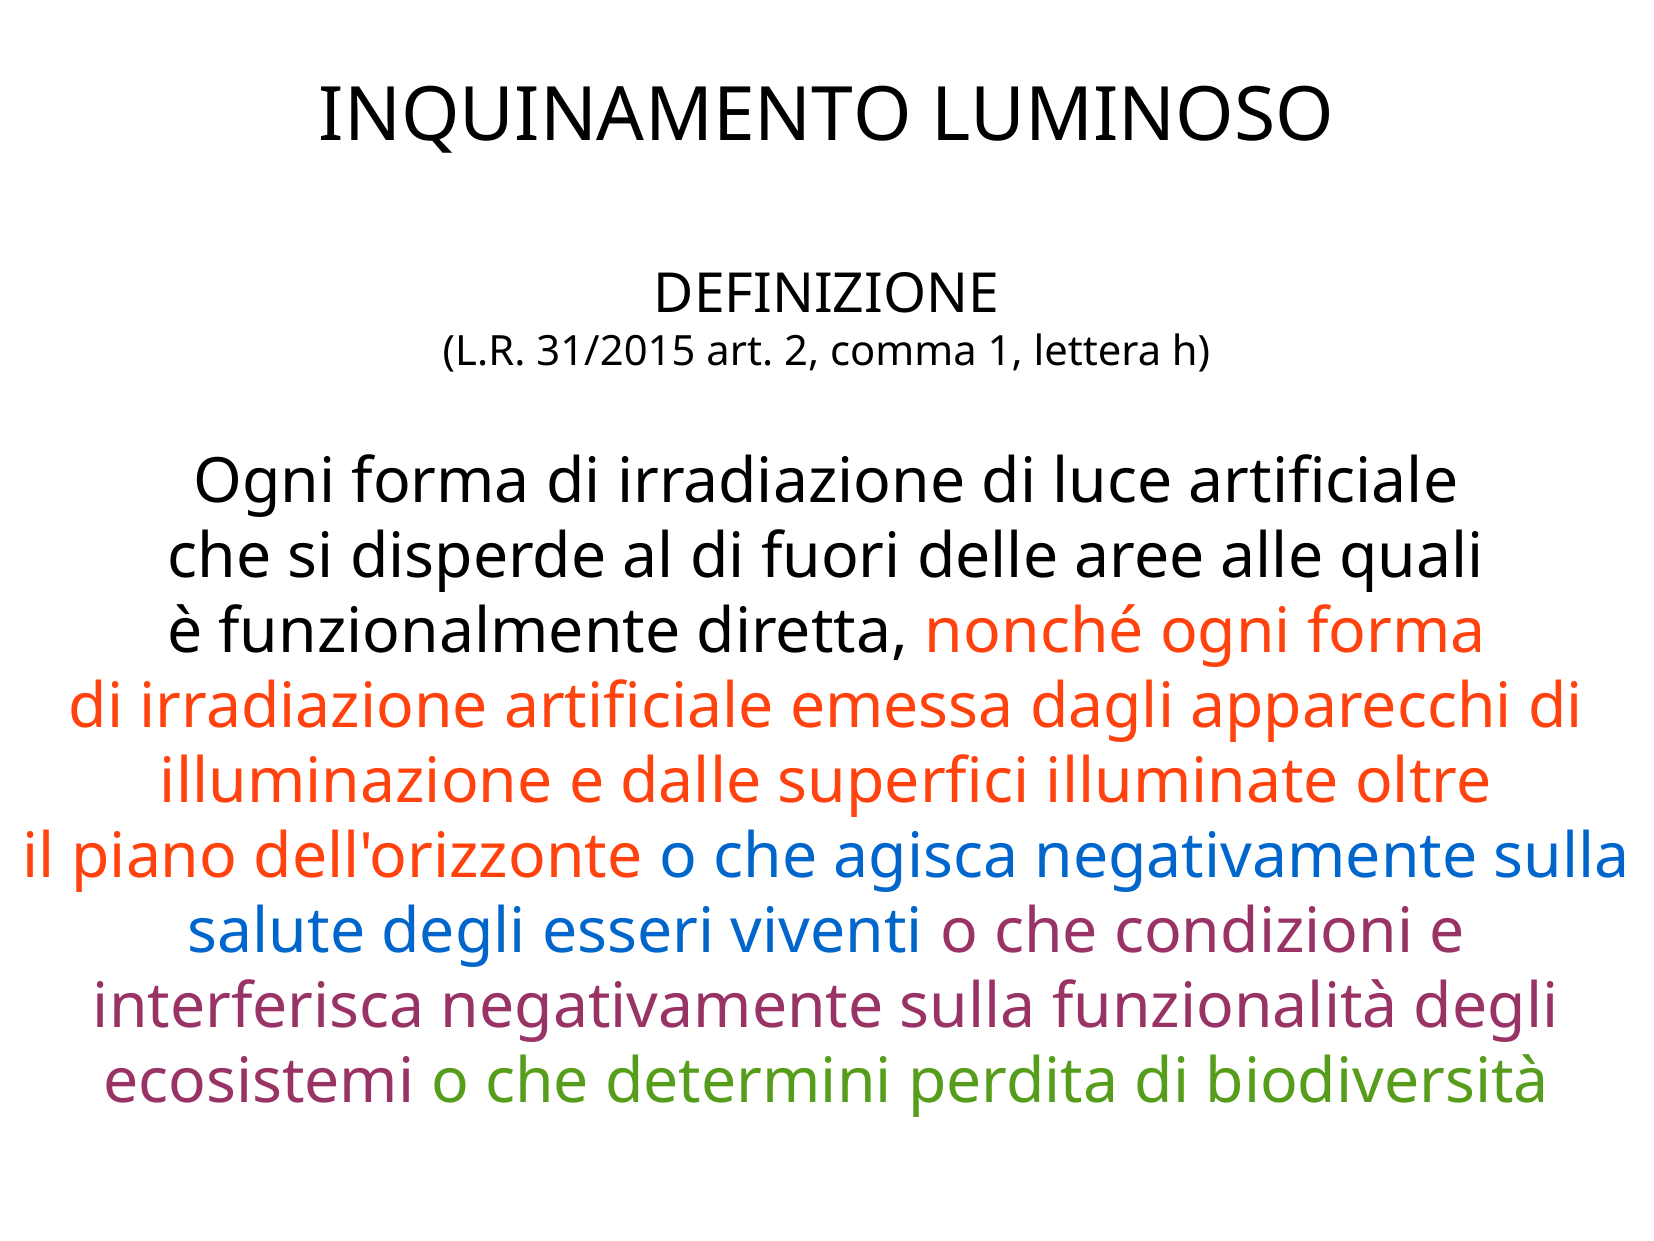

# INQUINAMENTO LUMINOSO
DEFINIZIONE
(L.R. 31/2015 art. 2, comma 1, lettera h)
Ogni forma di irradiazione di luce artificiale
che si disperde al di fuori delle aree alle quali
è funzionalmente diretta, nonché ogni forma
di irradiazione artificiale emessa dagli apparecchi di illuminazione e dalle superfici illuminate oltre
il piano dell'orizzonte o che agisca negativamente sulla salute degli esseri viventi o che condizioni e interferisca negativamente sulla funzionalità degli ecosistemi o che determini perdita di biodiversità